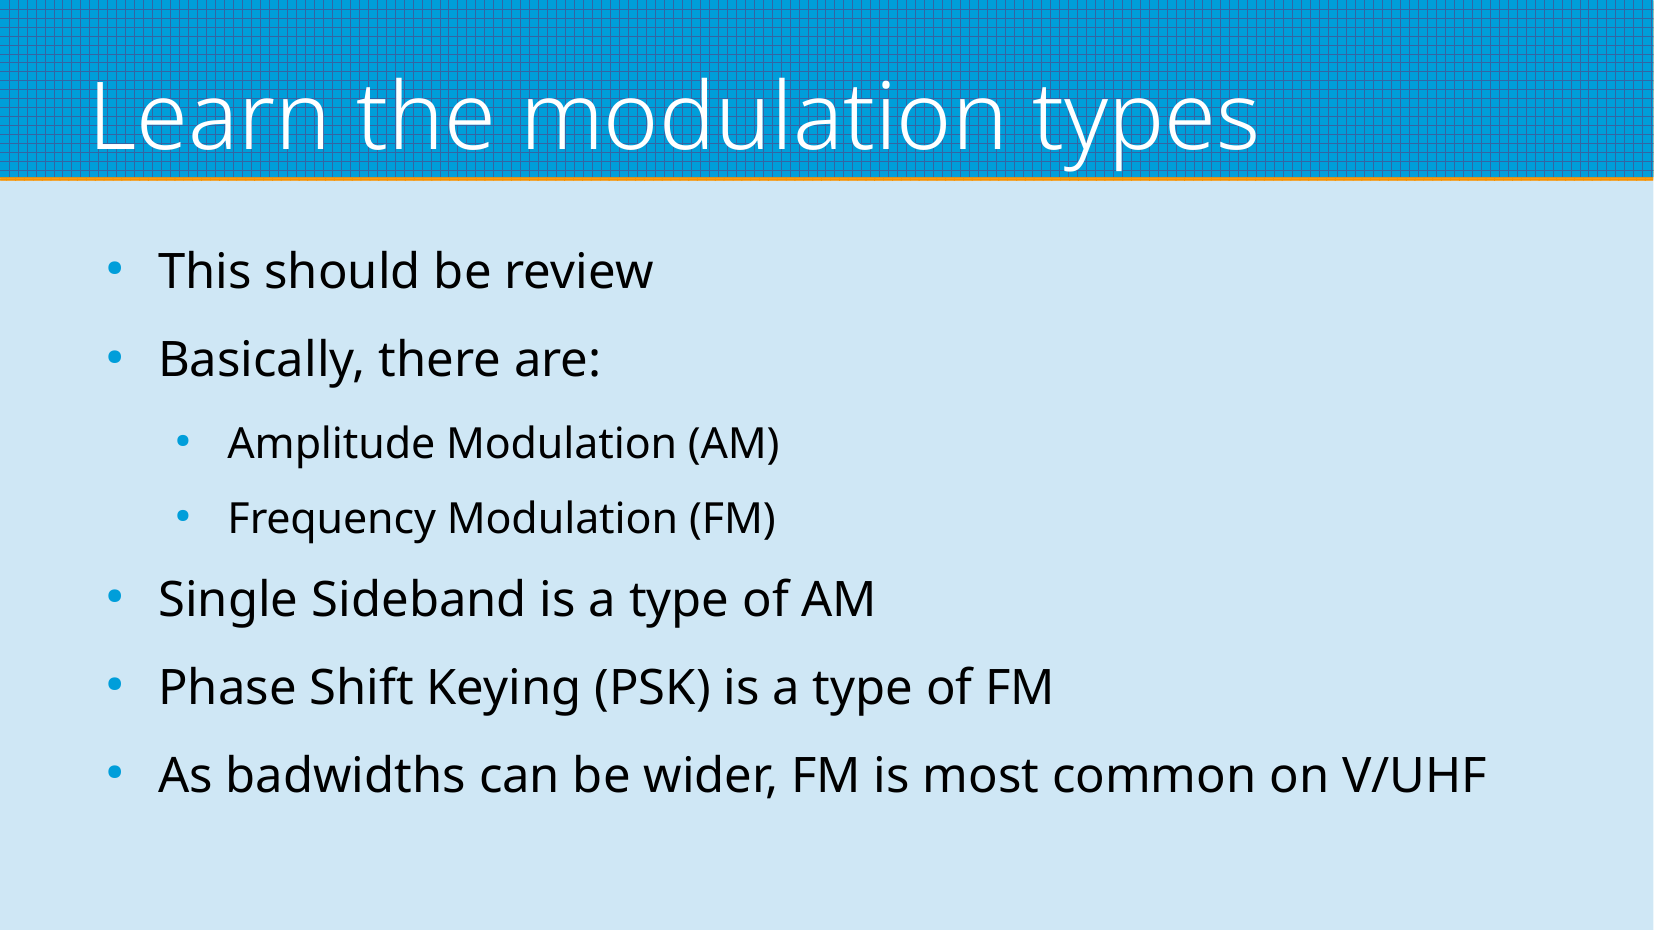

# Learn the modulation types
This should be review
Basically, there are:
Amplitude Modulation (AM)
Frequency Modulation (FM)
Single Sideband is a type of AM
Phase Shift Keying (PSK) is a type of FM
As badwidths can be wider, FM is most common on V/UHF